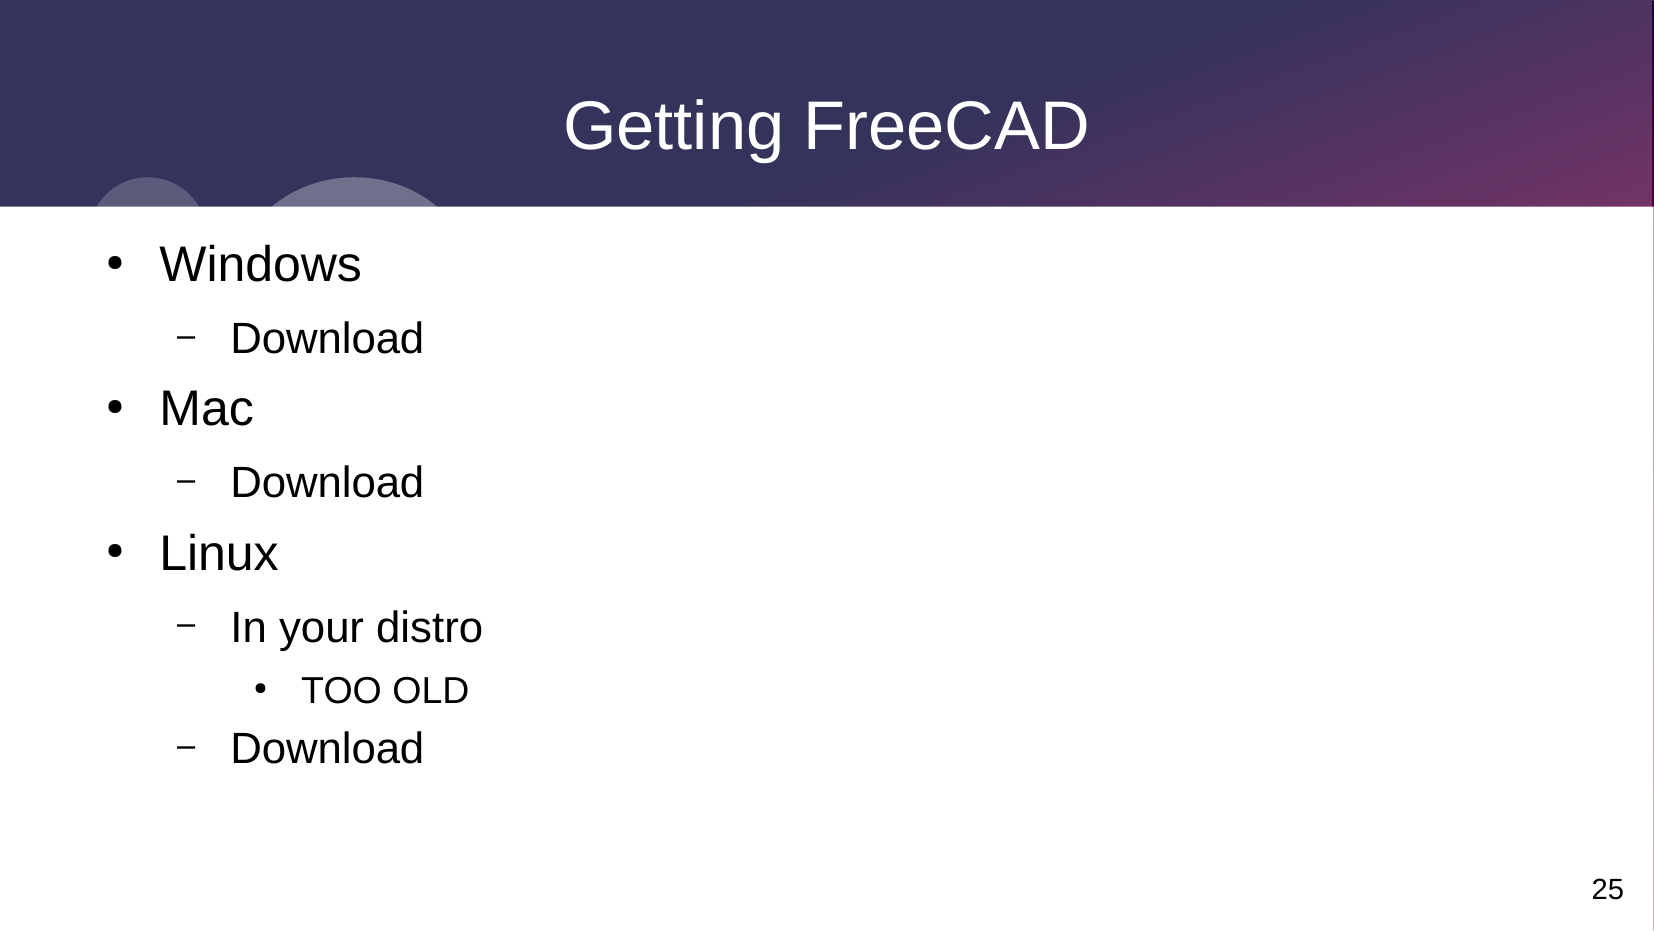

# Getting FreeCAD
Windows
Download
Mac
Download
Linux
In your distro
TOO OLD
Download